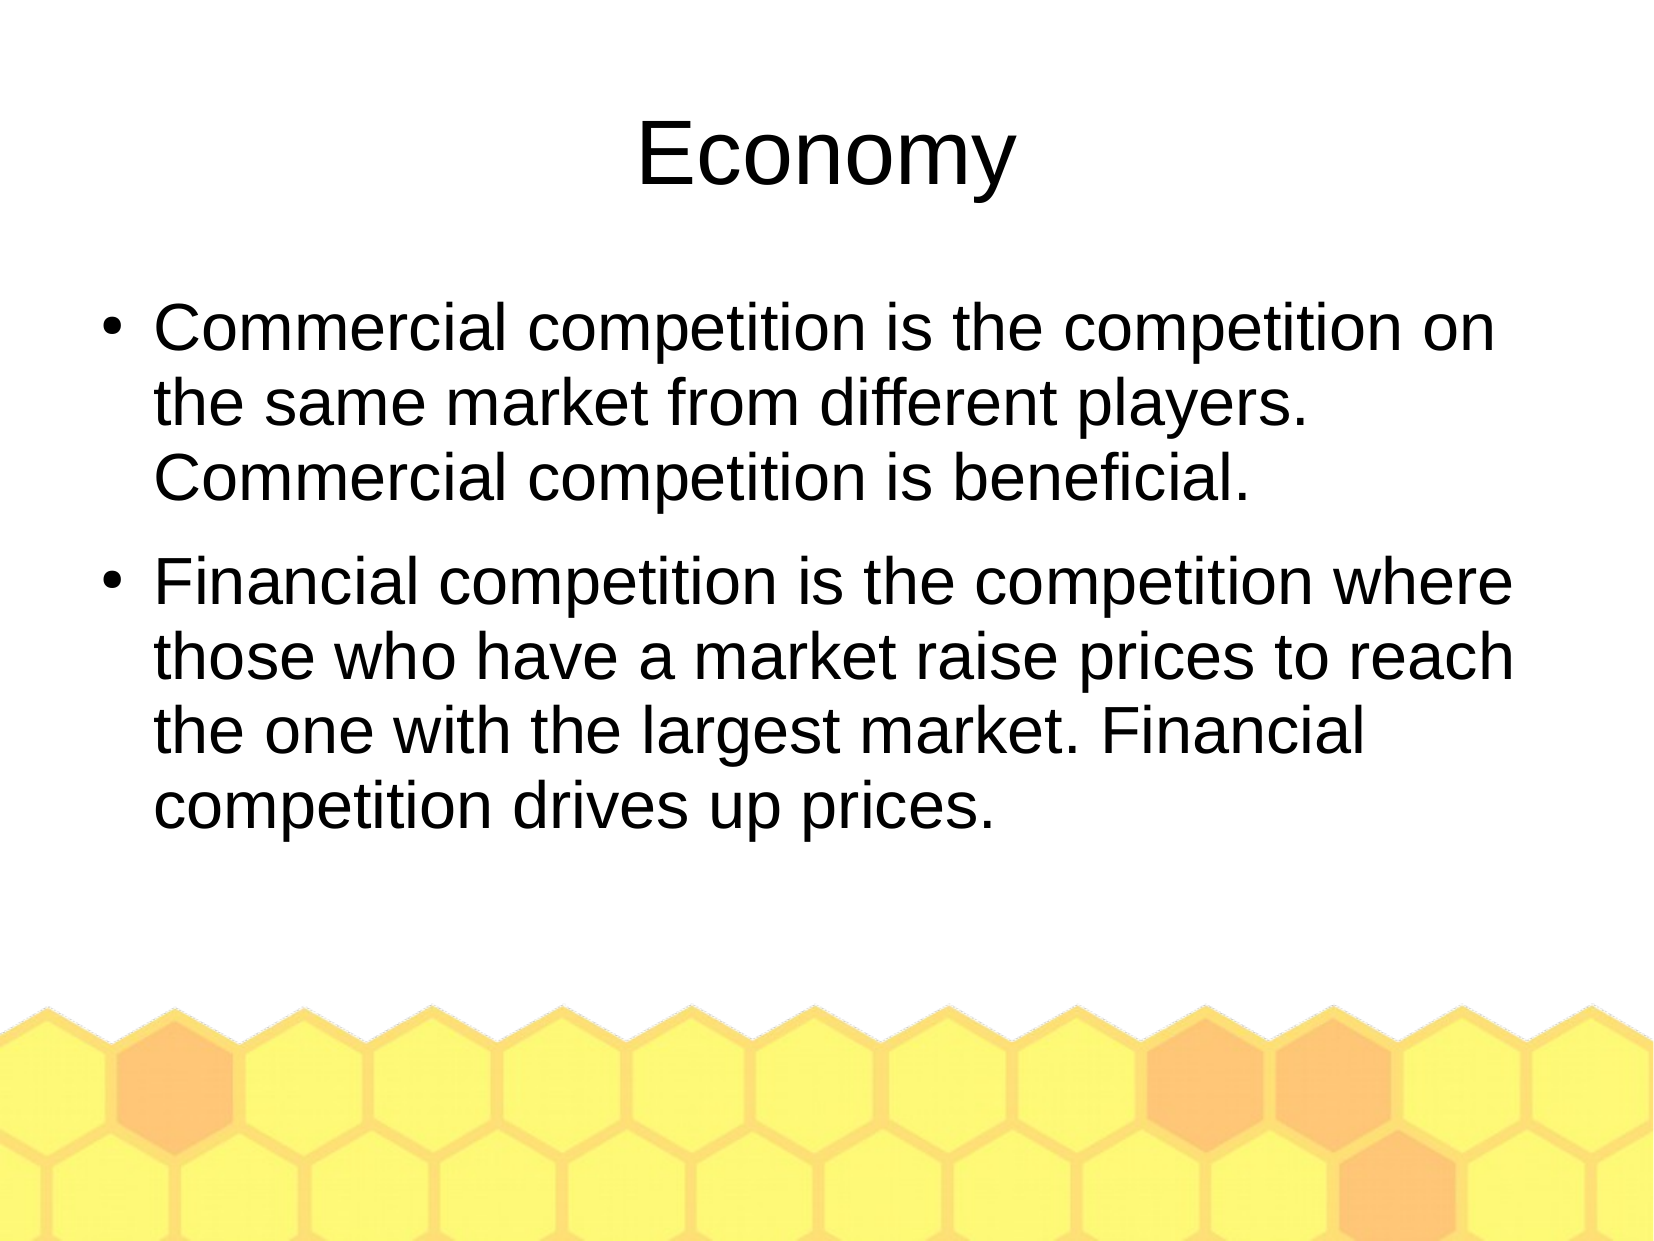

# Economy
Commercial competition is the competition on the same market from different players. Commercial competition is beneficial.
Financial competition is the competition where those who have a market raise prices to reach the one with the largest market. Financial competition drives up prices.